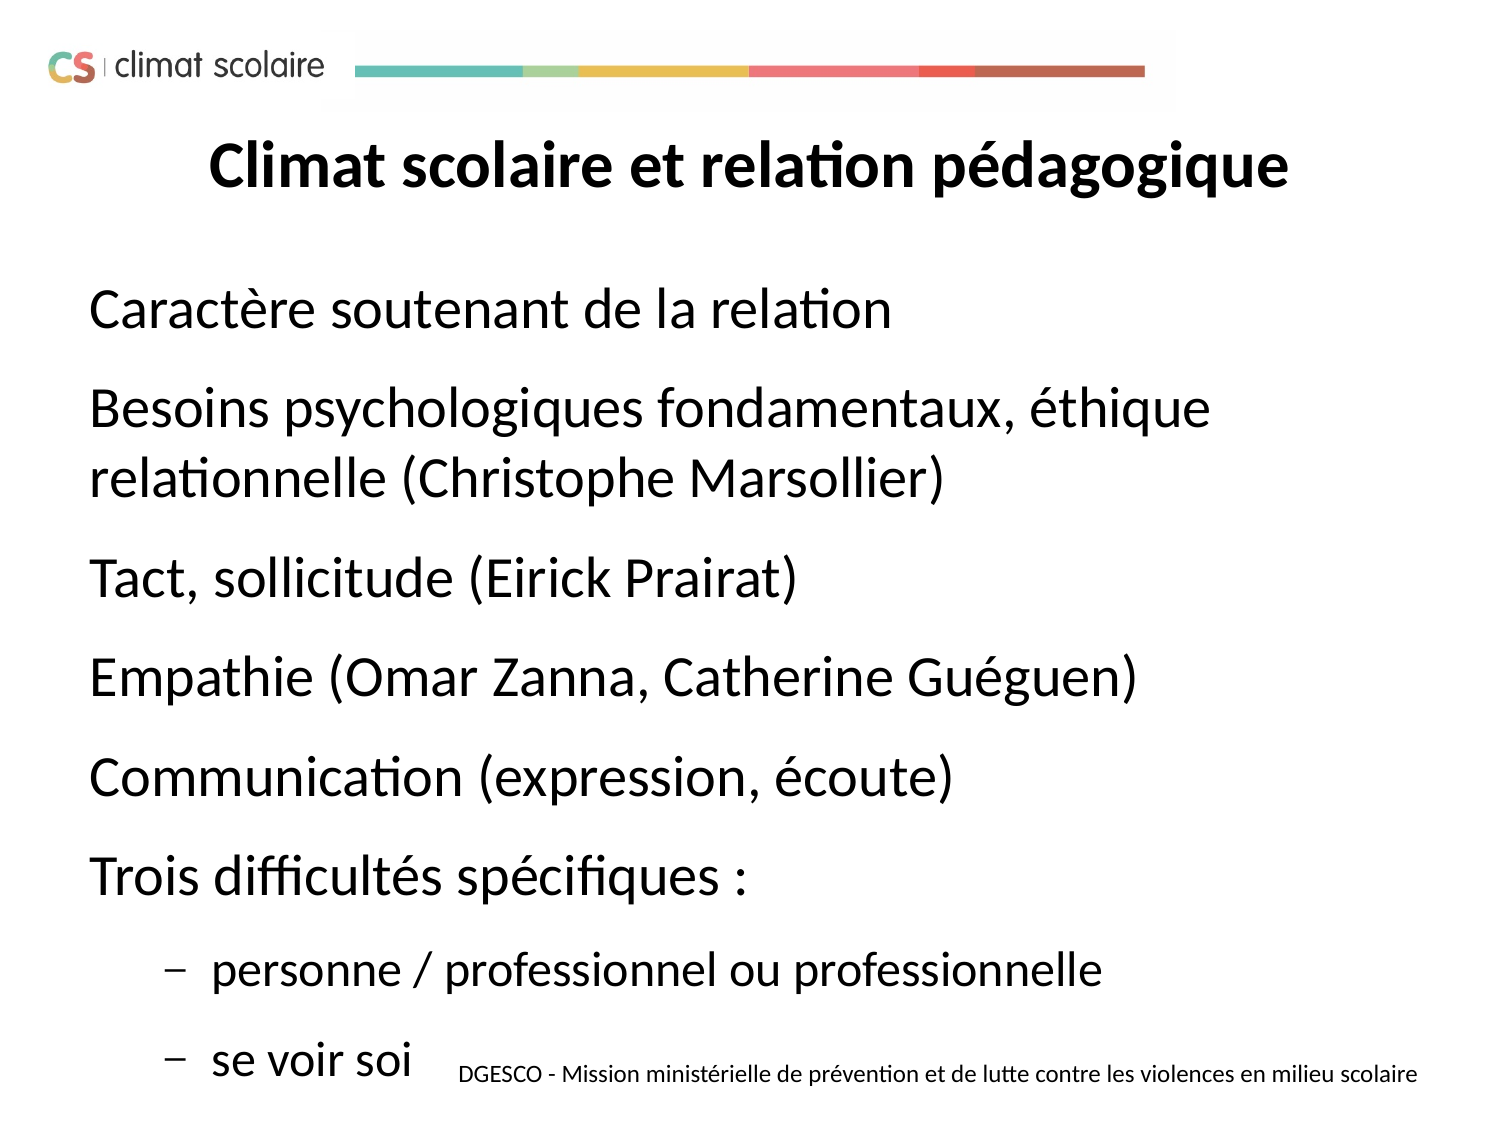

# Climat scolaire et relation pédagogique
Caractère soutenant de la relation
Besoins psychologiques fondamentaux, éthique relationnelle (Christophe Marsollier)
Tact, sollicitude (Eirick Prairat)
Empathie (Omar Zanna, Catherine Guéguen)
Communication (expression, écoute)
Trois difficultés spécifiques :
personne / professionnel ou professionnelle
se voir soi
les émotions